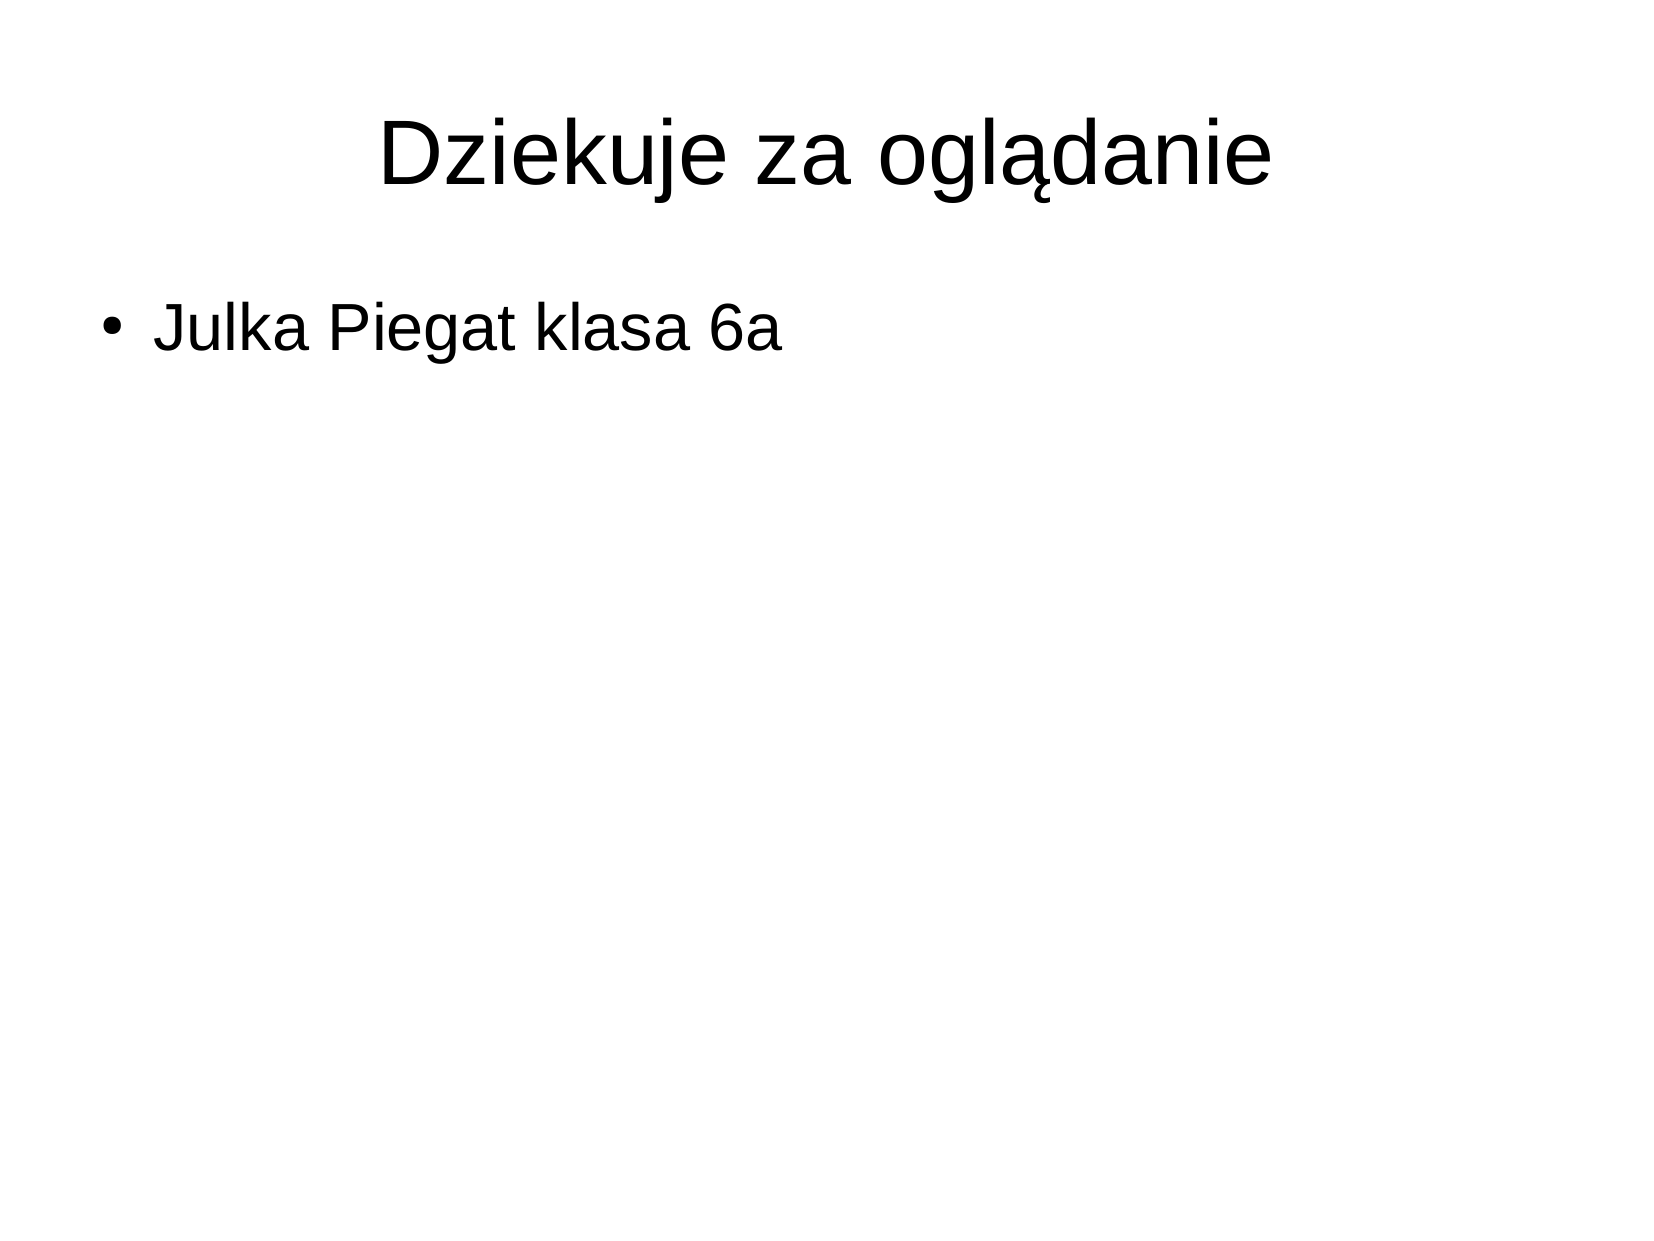

# Dziekuje za oglądanie
Julka Piegat klasa 6a